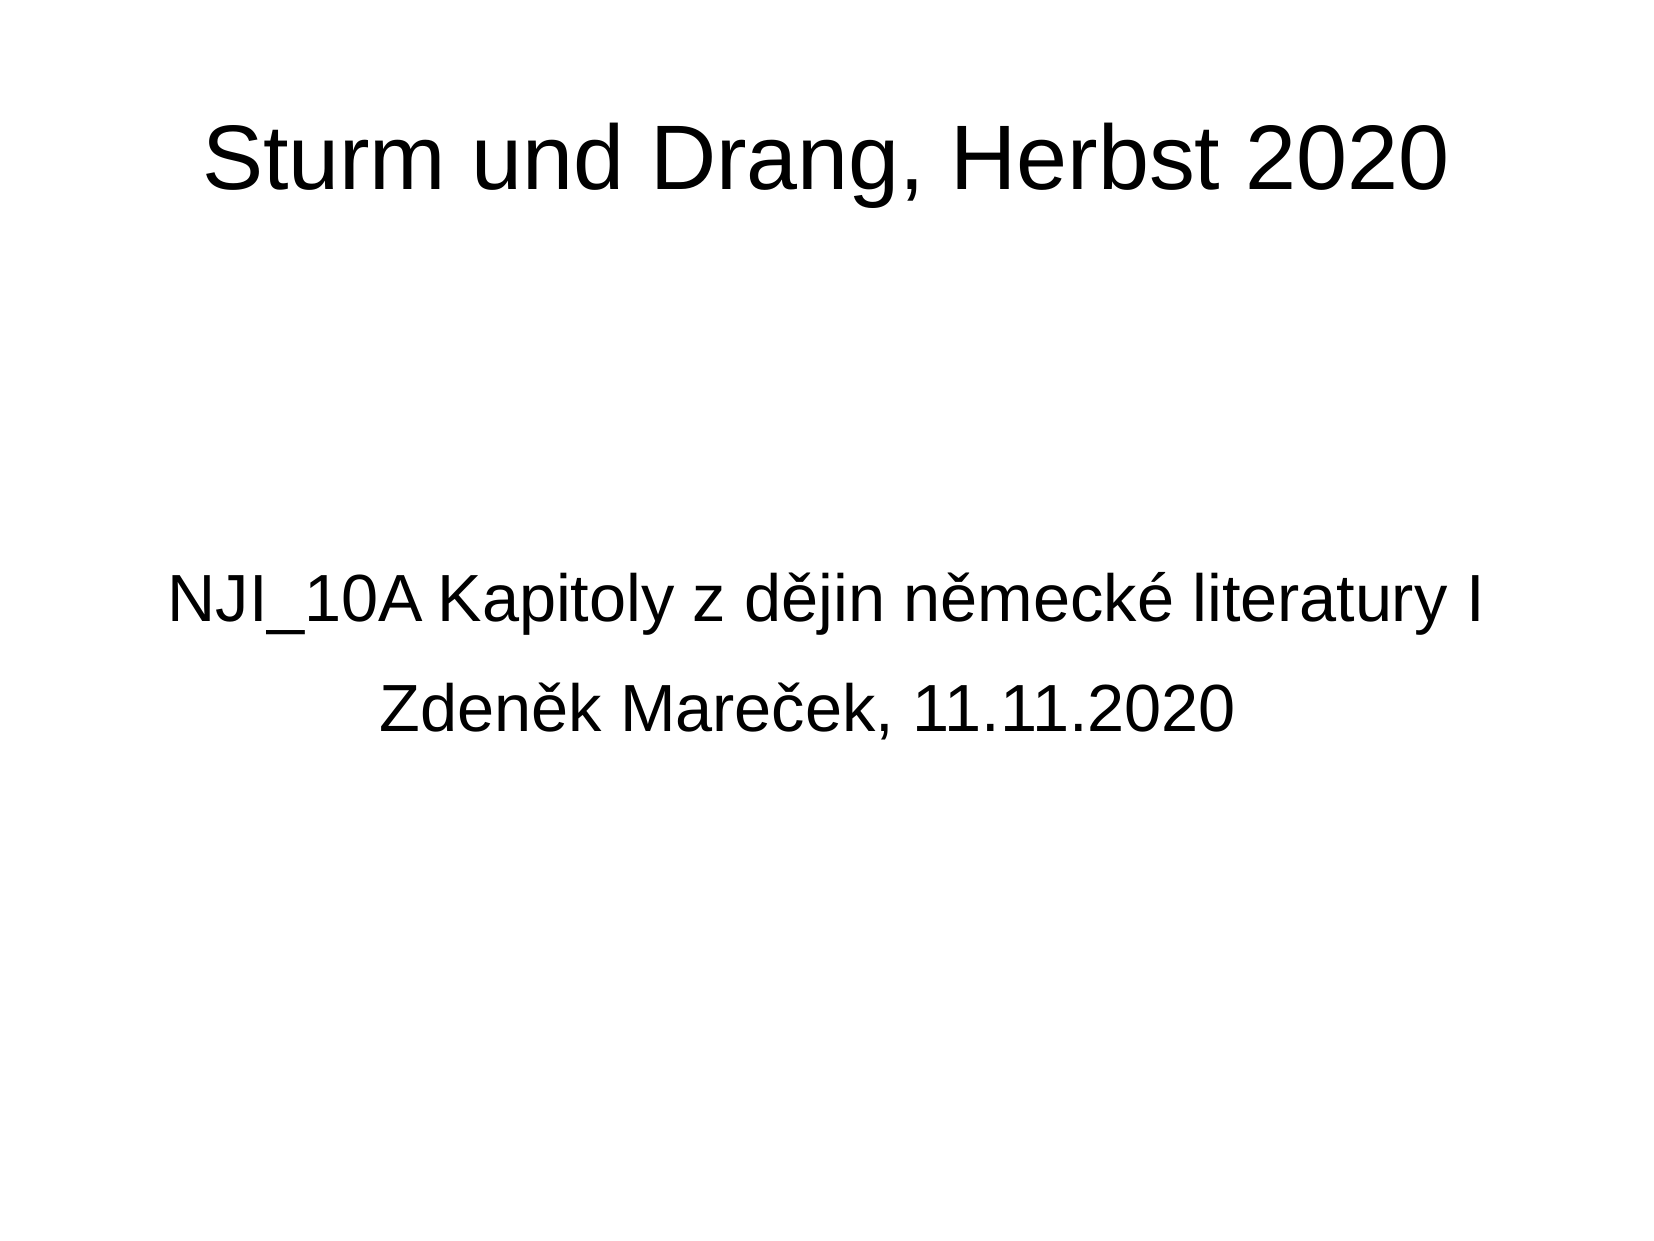

# Sturm und Drang, Herbst 2020
NJI_10A Kapitoly z dějin německé literatury I
Zdeněk Mareček, 11.11.2020